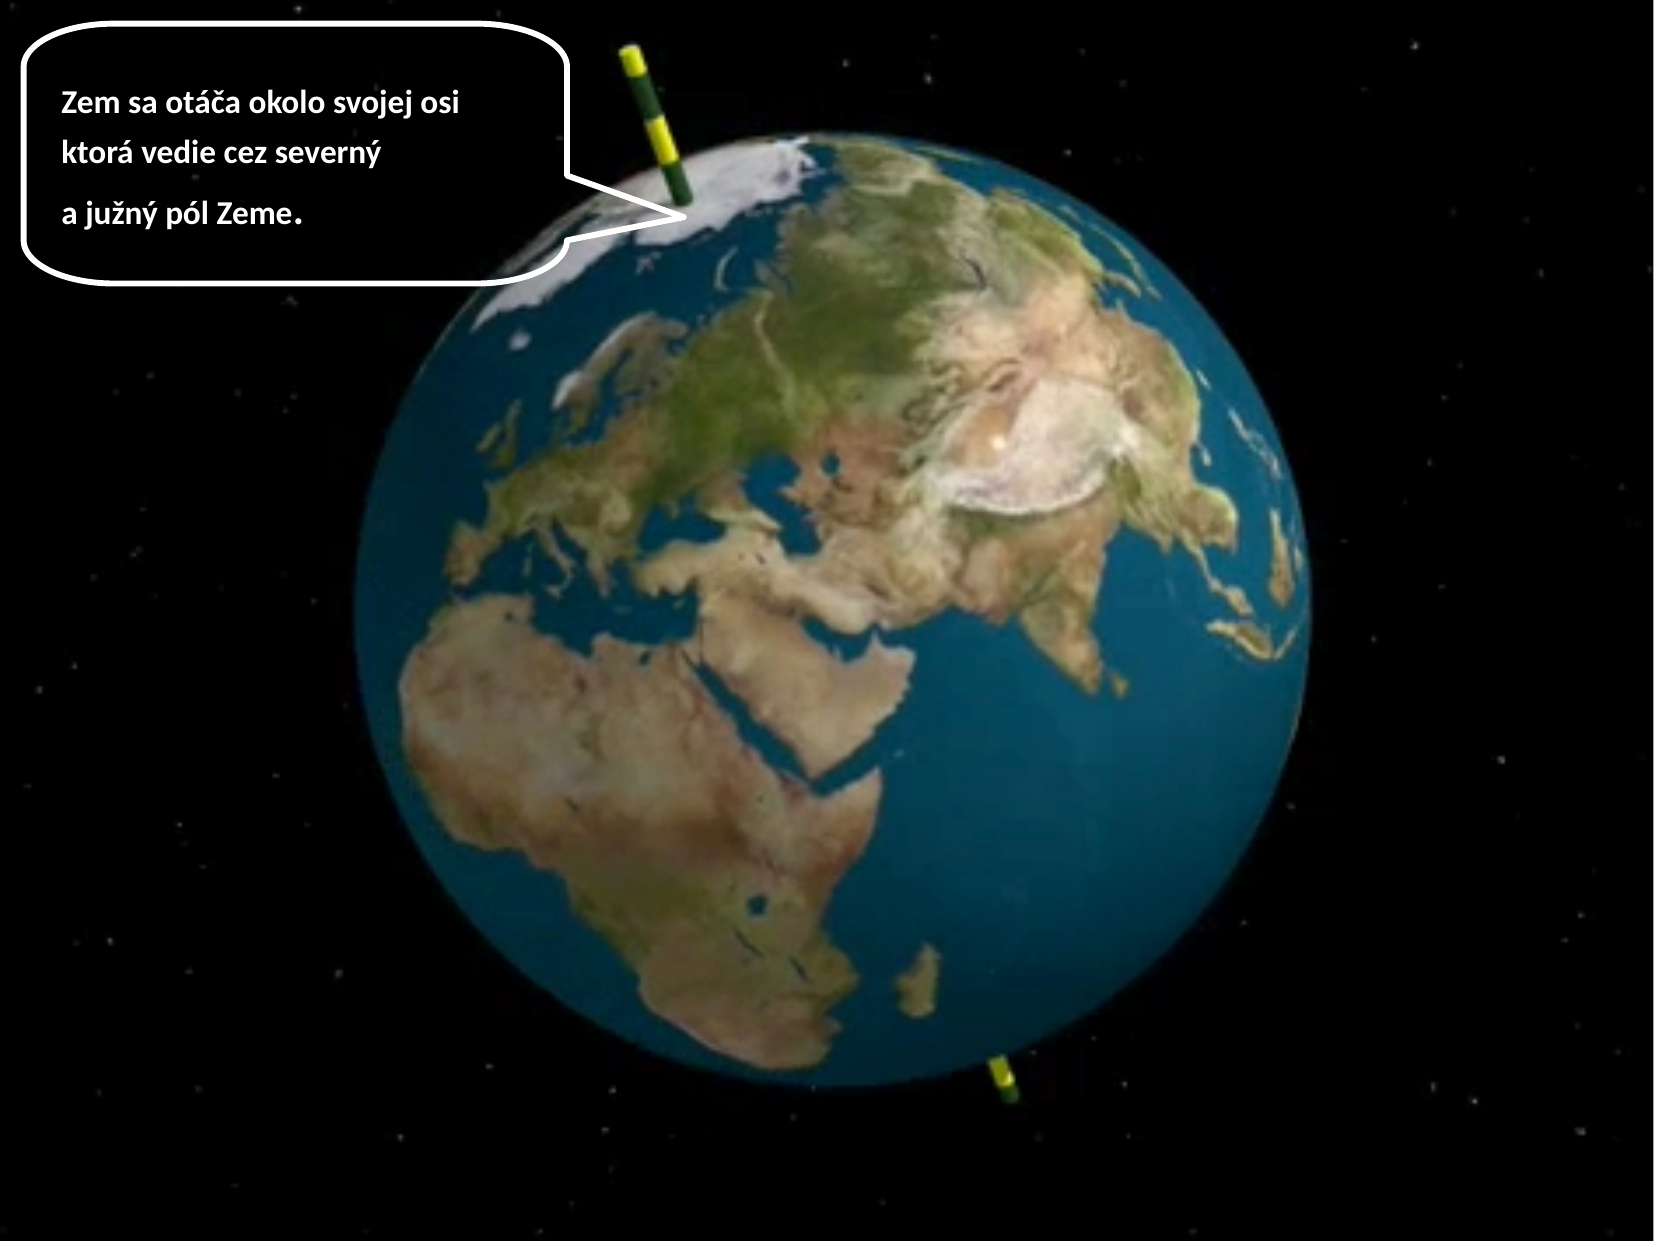

Zem sa otáča okolo svojej osi
ktorá vedie cez severný
a južný pól Zeme.